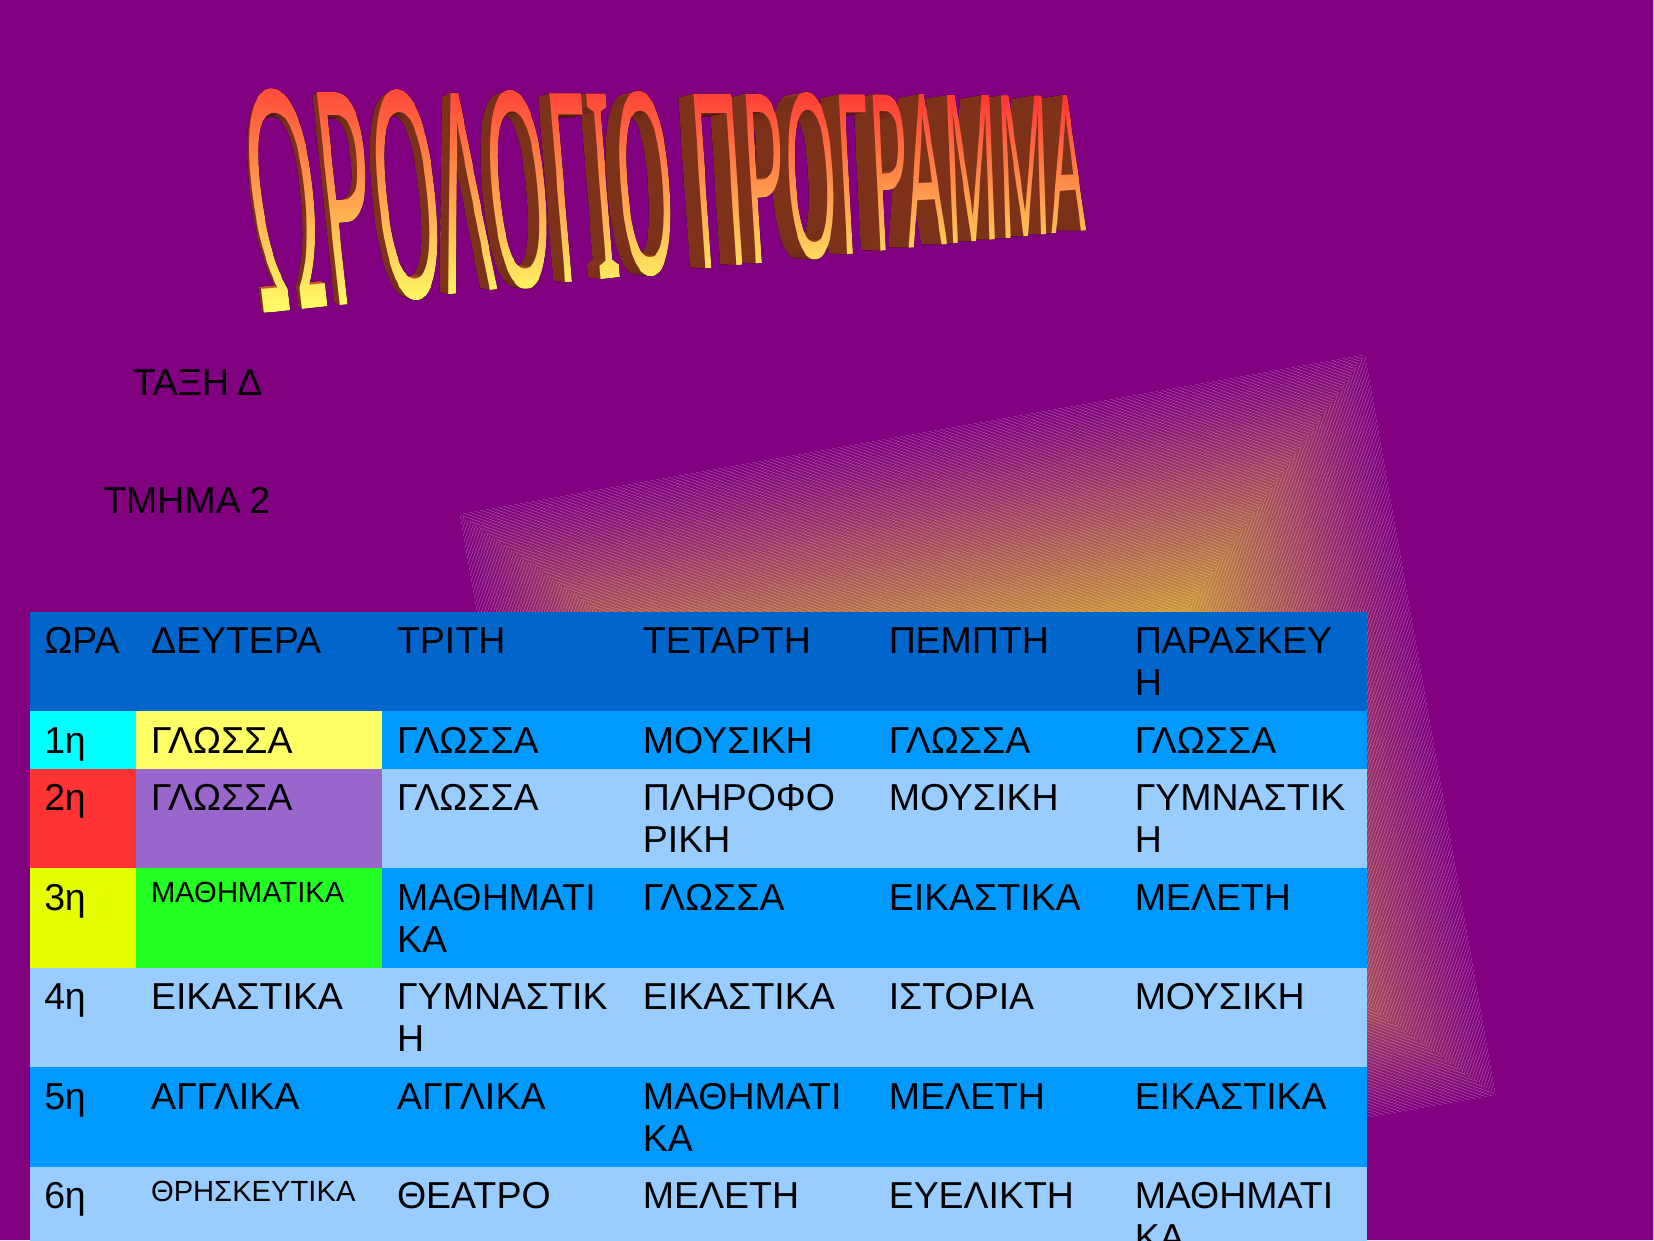

ΩΡΟΛΟΓΙΟ ΠΡΟΓΡΑΜΜΑ
ΤΑΞΗ Δ
ΤΜΗΜΑ 2
| ΩΡΑ | ΔΕΥΤΕΡΑ | ΤΡΙΤΗ | ΤΕΤΑΡΤΗ | ΠΕΜΠΤΗ | ΠΑΡΑΣΚΕΥΗ |
| --- | --- | --- | --- | --- | --- |
| 1η | ΓΛΩΣΣΑ | ΓΛΩΣΣΑ | ΜΟΥΣΙΚΗ | ΓΛΩΣΣΑ | ΓΛΩΣΣΑ |
| 2η | ΓΛΩΣΣΑ | ΓΛΩΣΣΑ | ΠΛΗΡΟΦΟΡΙΚΗ | ΜΟΥΣΙΚΗ | ΓΥΜΝΑΣΤΙΚΗ |
| 3η | ΜΑΘΗΜΑΤΙΚΑ | ΜΑΘΗΜΑΤΙΚΑ | ΓΛΩΣΣΑ | ΕΙΚΑΣΤΙΚΑ | ΜΕΛΕΤΗ |
| 4η | ΕΙΚΑΣΤΙΚΑ | ΓΥΜΝΑΣΤΙΚΗ | ΕΙΚΑΣΤΙΚΑ | ΙΣΤΟΡΙΑ | ΜΟΥΣΙΚΗ |
| 5η | ΑΓΓΛΙΚΑ | ΑΓΓΛΙΚΑ | ΜΑΘΗΜΑΤΙΚΑ | ΜΕΛΕΤΗ | ΕΙΚΑΣΤΙΚΑ |
| 6η | ΘΡΗΣΚΕΥΤΙΚΑ | ΘΕΑΤΡΟ | ΜΕΛΕΤΗ | ΕΥΕΛΙΚΤΗ | ΜΑΘΗΜΑΤΙΚΑ |
| 7η | ΓΥΜΝΑΣΤΙΚΗ | ΔΙΑΛΕΙΜΑ | ΕΥΕΛΙΚΤΗ | ΜΑΘΗΜΑΤΙΚΑ | ΠΛΗΡΟΦΟΡΙΚΗ |